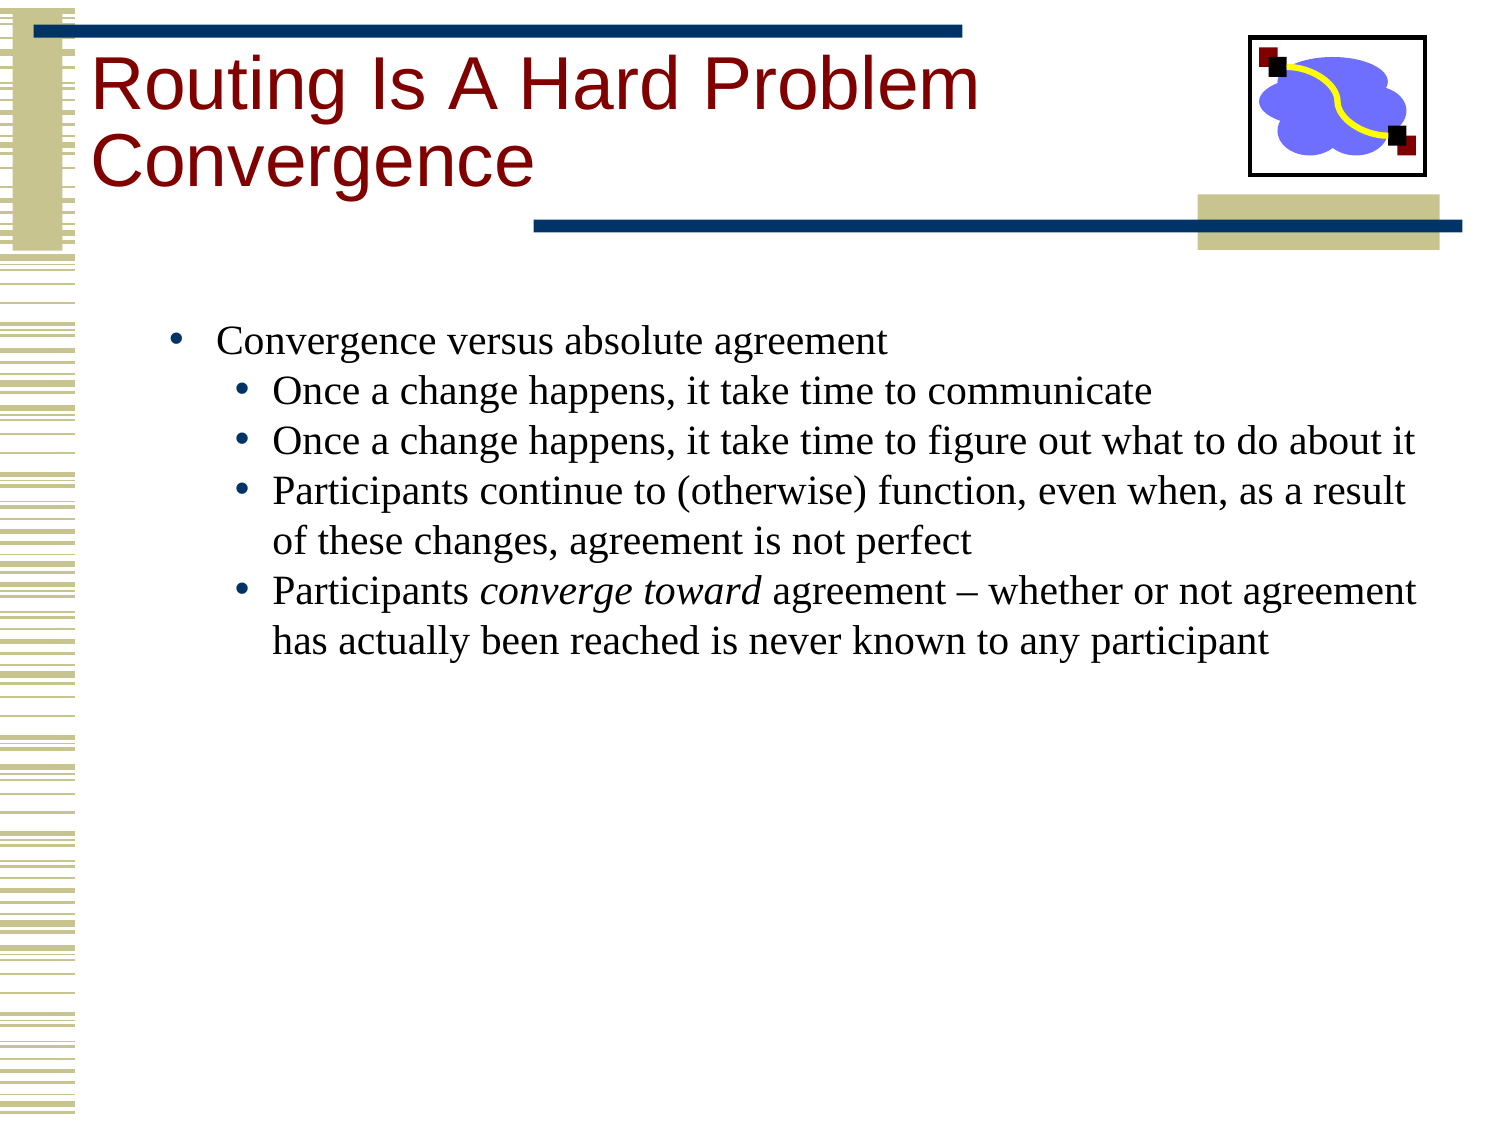

# Routing Is A Hard Problem Convergence
Convergence versus absolute agreement
Once a change happens, it take time to communicate
Once a change happens, it take time to figure out what to do about it
Participants continue to (otherwise) function, even when, as a result of these changes, agreement is not perfect
Participants converge toward agreement – whether or not agreement has actually been reached is never known to any participant